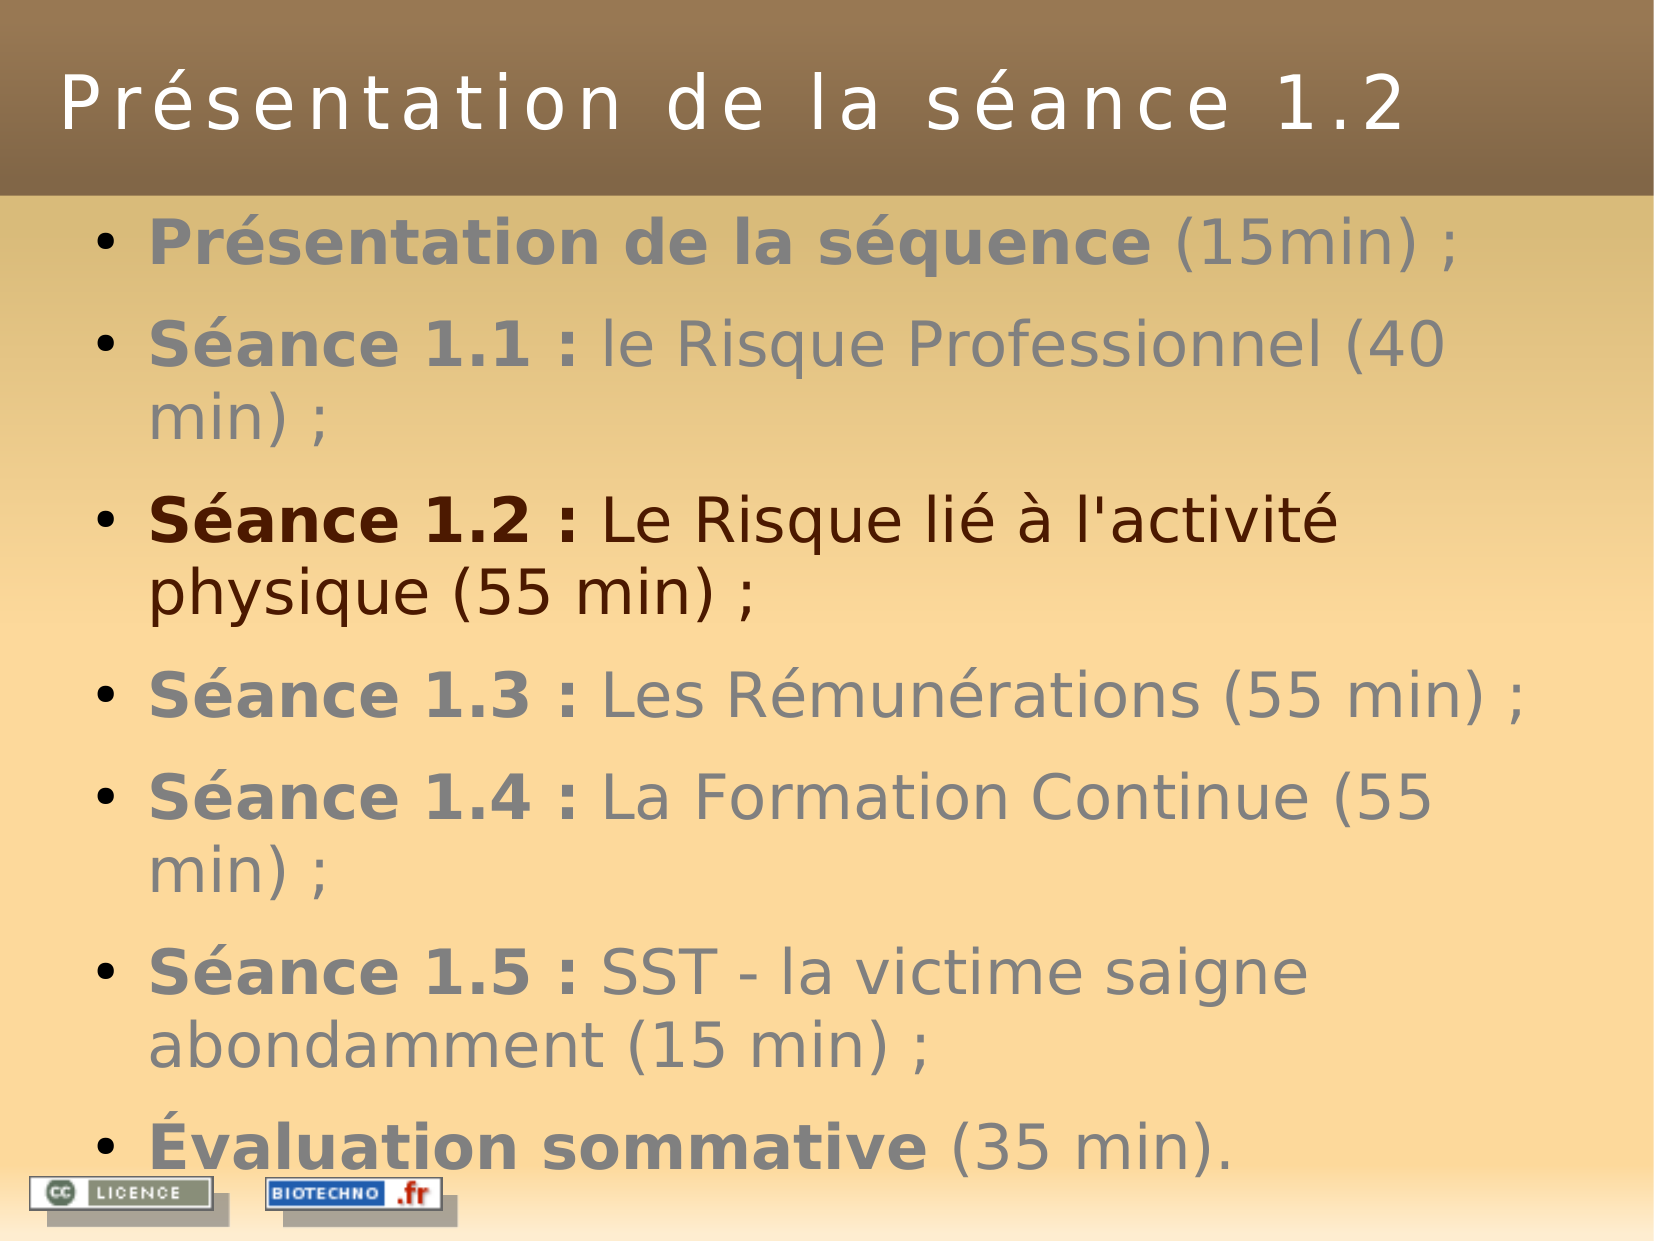

# Présentation de la séance 1.2
Présentation de la séquence (15min) ;
Séance 1.1 : le Risque Professionnel (40 min) ;
Séance 1.2 : Le Risque lié à l'activité physique (55 min) ;
Séance 1.3 : Les Rémunérations (55 min) ;
Séance 1.4 : La Formation Continue (55 min) ;
Séance 1.5 : SST - la victime saigne abondamment (15 min) ;
Évaluation sommative (35 min).